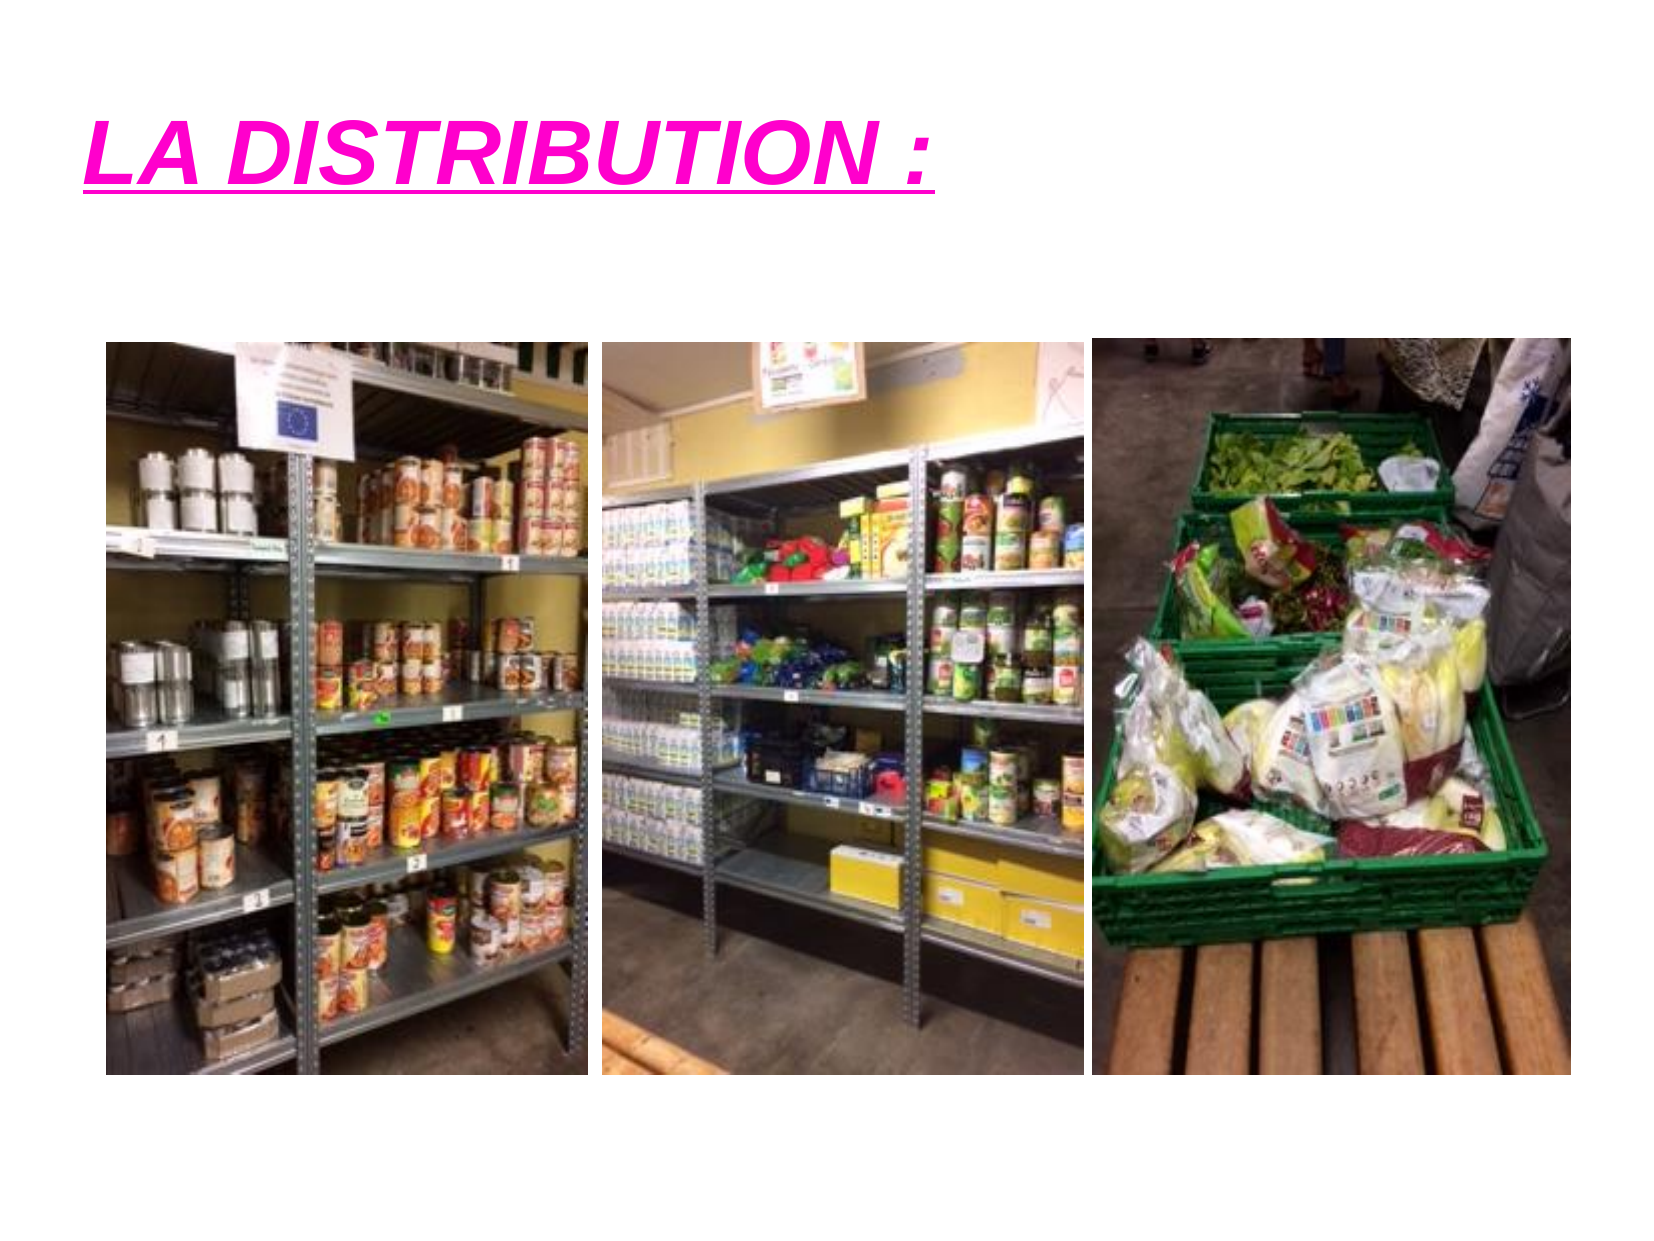

# LA DISTRIBUTION :
Du 5 au 9 décembre 2016
Jeudi 1 juin 2017